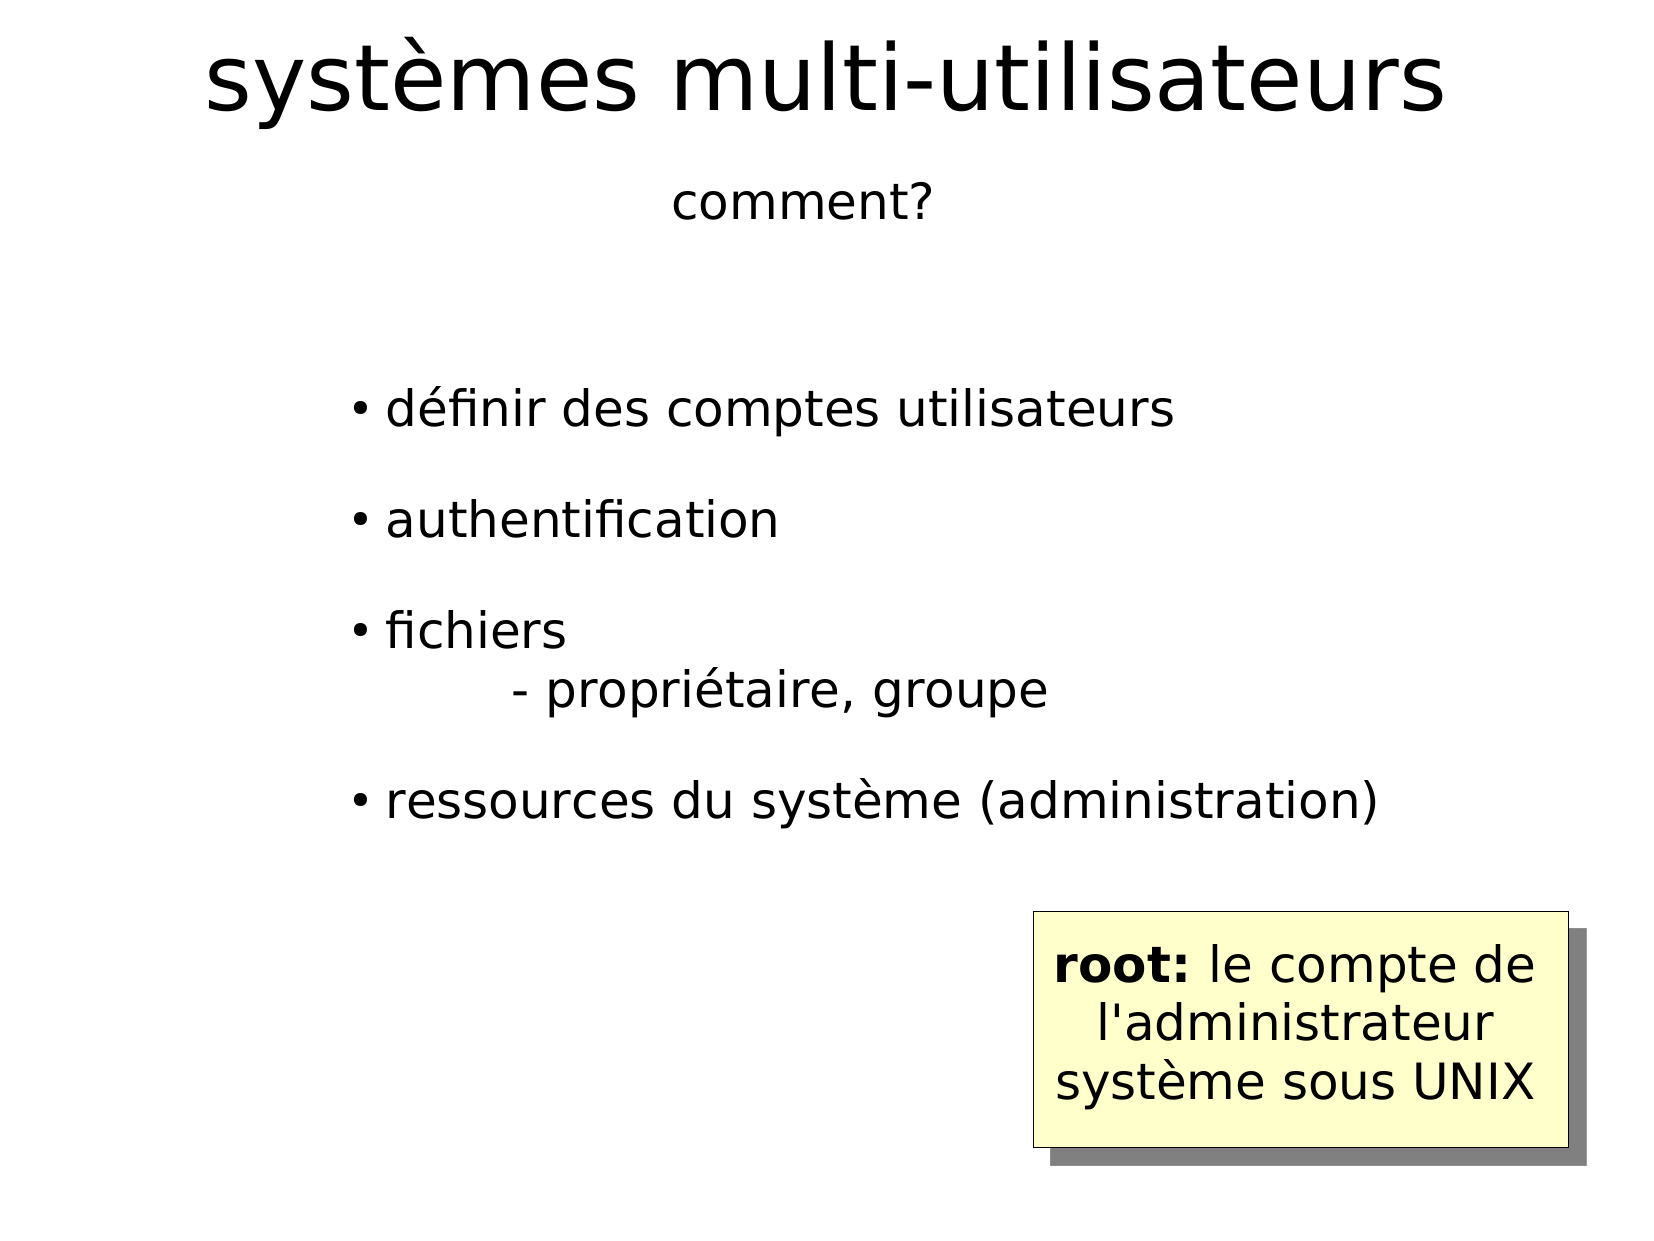

# systèmes multi-utilisateurs
comment?
 définir des comptes utilisateurs
 authentification
 fichiers
 - propriétaire, groupe
 ressources du système (administration)
root: le compte de l'administrateur système sous UNIX